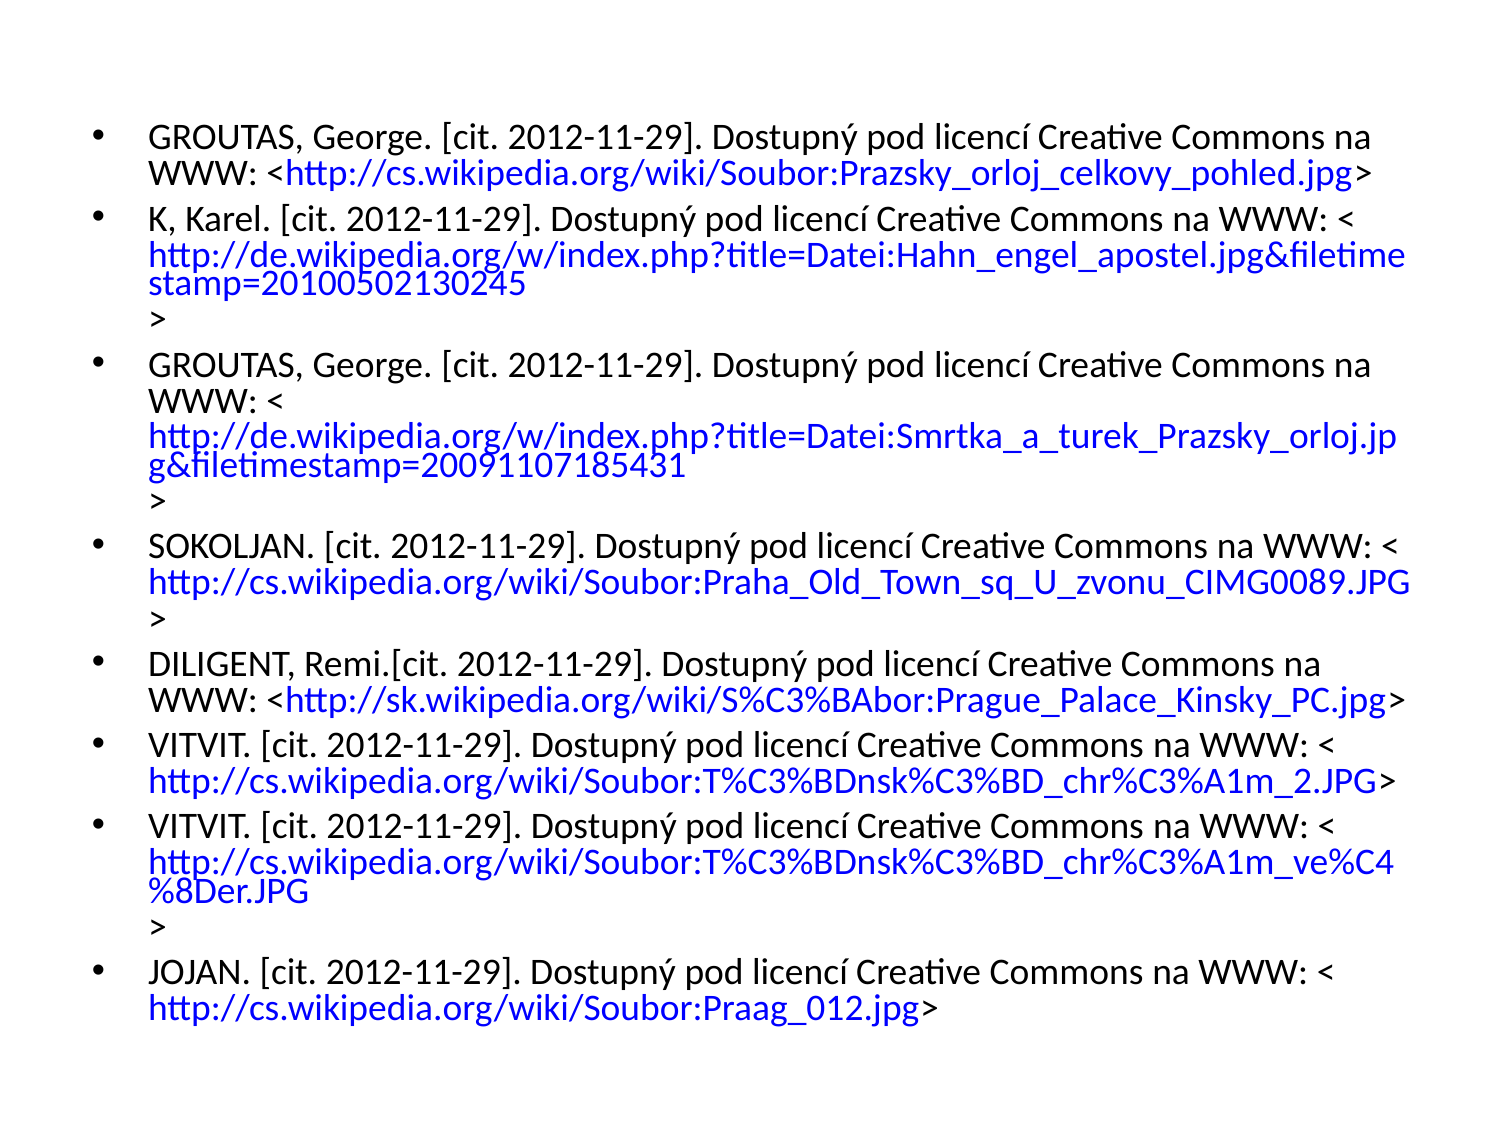

# GROUTAS, George. [cit. 2012-11-29]. Dostupný pod licencí Creative Commons na WWW: <http://cs.wikipedia.org/wiki/Soubor:Prazsky_orloj_celkovy_pohled.jpg>
K, Karel. [cit. 2012-11-29]. Dostupný pod licencí Creative Commons na WWW: <http://de.wikipedia.org/w/index.php?title=Datei:Hahn_engel_apostel.jpg&filetimestamp=20100502130245>
GROUTAS, George. [cit. 2012-11-29]. Dostupný pod licencí Creative Commons na WWW: <http://de.wikipedia.org/w/index.php?title=Datei:Smrtka_a_turek_Prazsky_orloj.jpg&filetimestamp=20091107185431>
SOKOLJAN. [cit. 2012-11-29]. Dostupný pod licencí Creative Commons na WWW: <http://cs.wikipedia.org/wiki/Soubor:Praha_Old_Town_sq_U_zvonu_CIMG0089.JPG>
DILIGENT, Remi.[cit. 2012-11-29]. Dostupný pod licencí Creative Commons na WWW: <http://sk.wikipedia.org/wiki/S%C3%BAbor:Prague_Palace_Kinsky_PC.jpg>
VITVIT. [cit. 2012-11-29]. Dostupný pod licencí Creative Commons na WWW: <http://cs.wikipedia.org/wiki/Soubor:T%C3%BDnsk%C3%BD_chr%C3%A1m_2.JPG>
VITVIT. [cit. 2012-11-29]. Dostupný pod licencí Creative Commons na WWW: <http://cs.wikipedia.org/wiki/Soubor:T%C3%BDnsk%C3%BD_chr%C3%A1m_ve%C4%8Der.JPG>
JOJAN. [cit. 2012-11-29]. Dostupný pod licencí Creative Commons na WWW: <http://cs.wikipedia.org/wiki/Soubor:Praag_012.jpg>